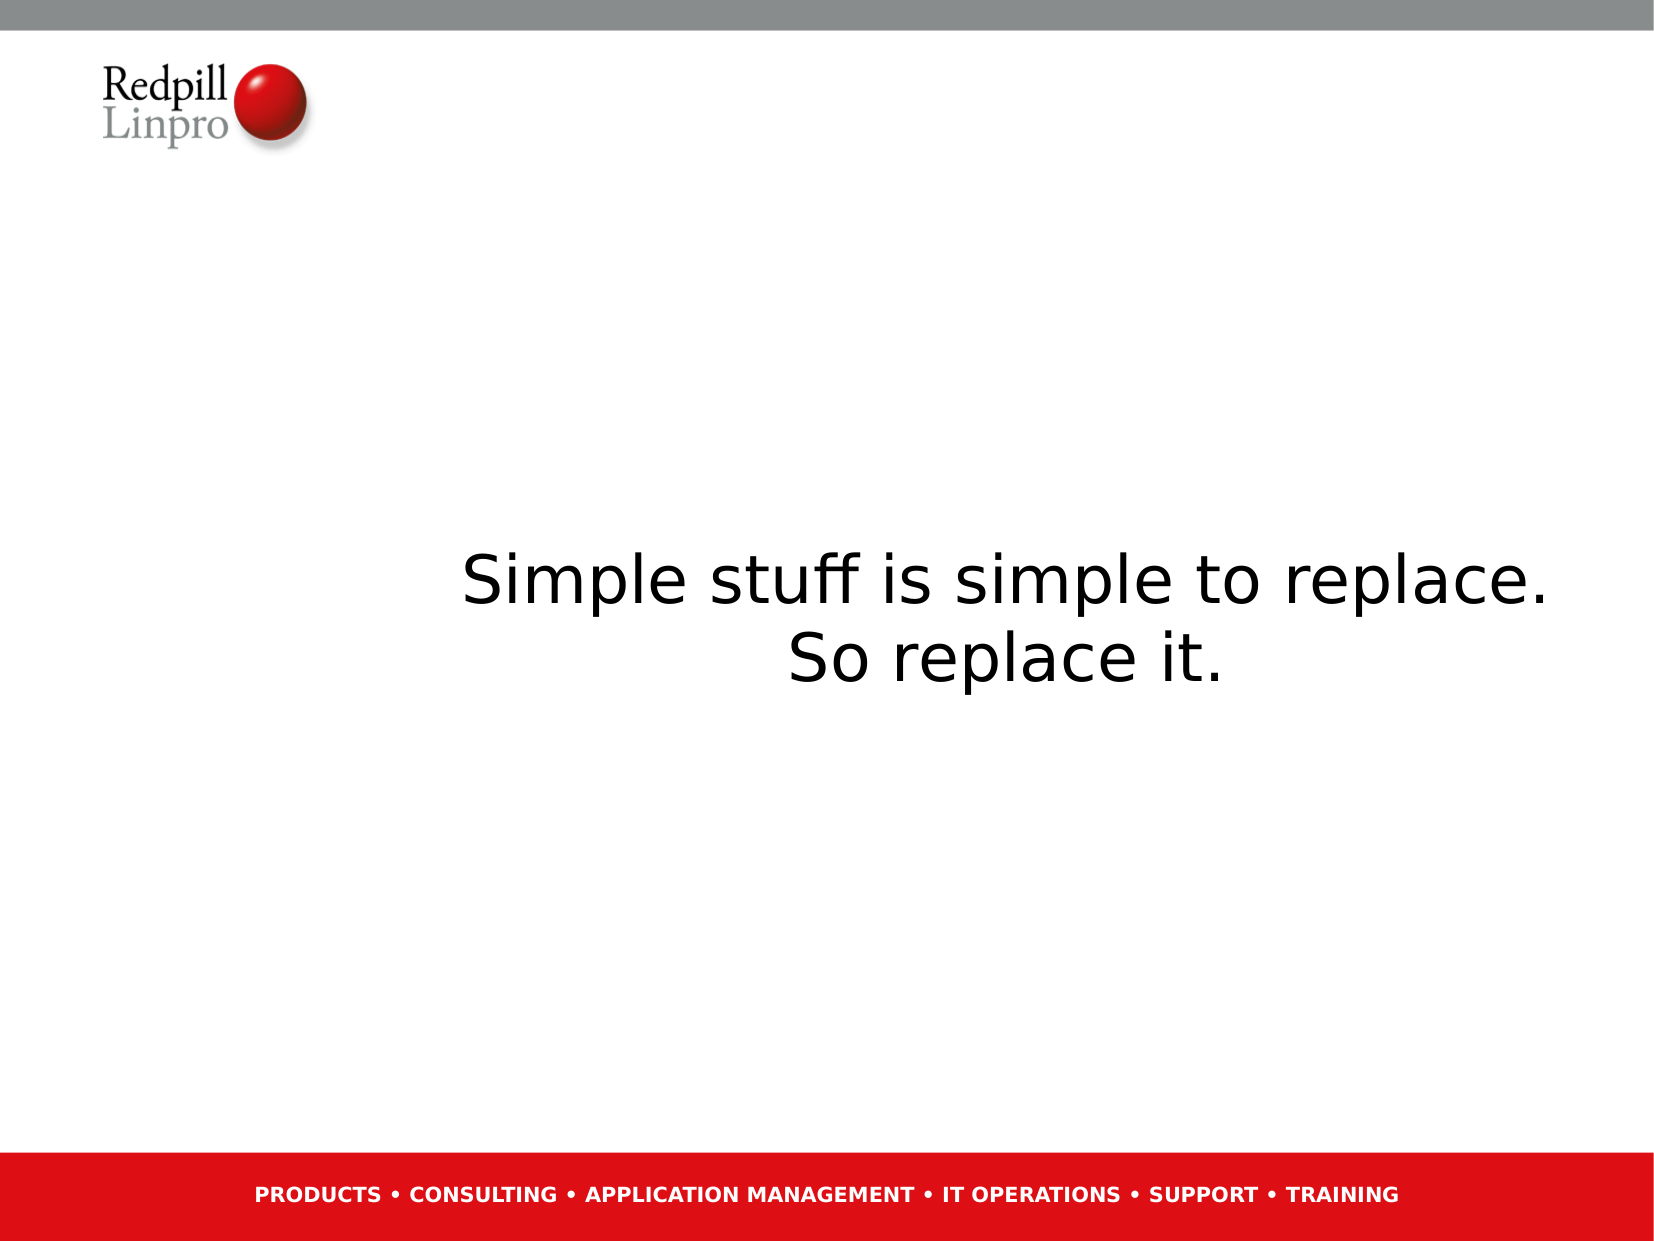

# Simple stuff is simple to replace. So replace it.